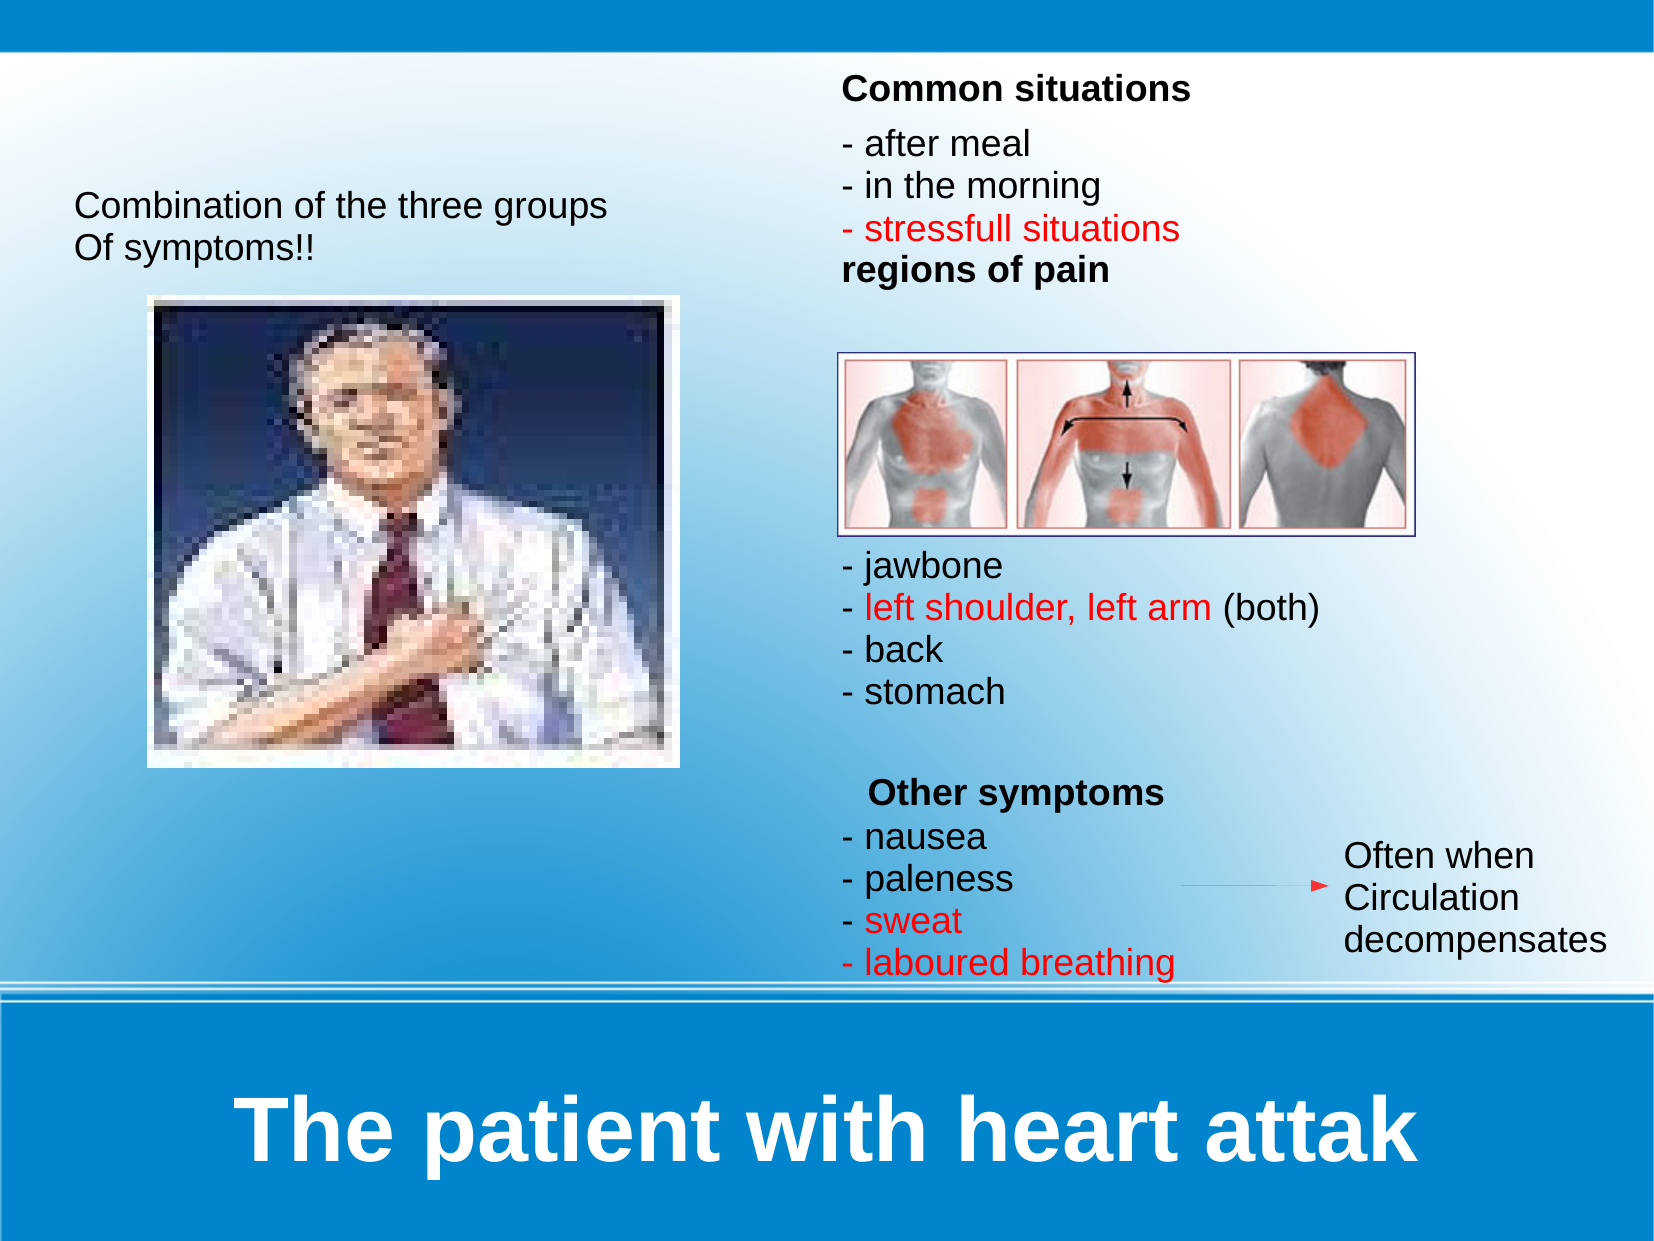

Common situations
- after meal
- in the morning
- stressfull situations
regions of pain
Combination of the three groups
Of symptoms!!
- jawbone
- left shoulder, left arm (both)
- back
- stomach
Other symptoms
- nausea
- paleness
- sweat
- laboured breathing
Often when
Circulation
decompensates
# The patient with heart attak